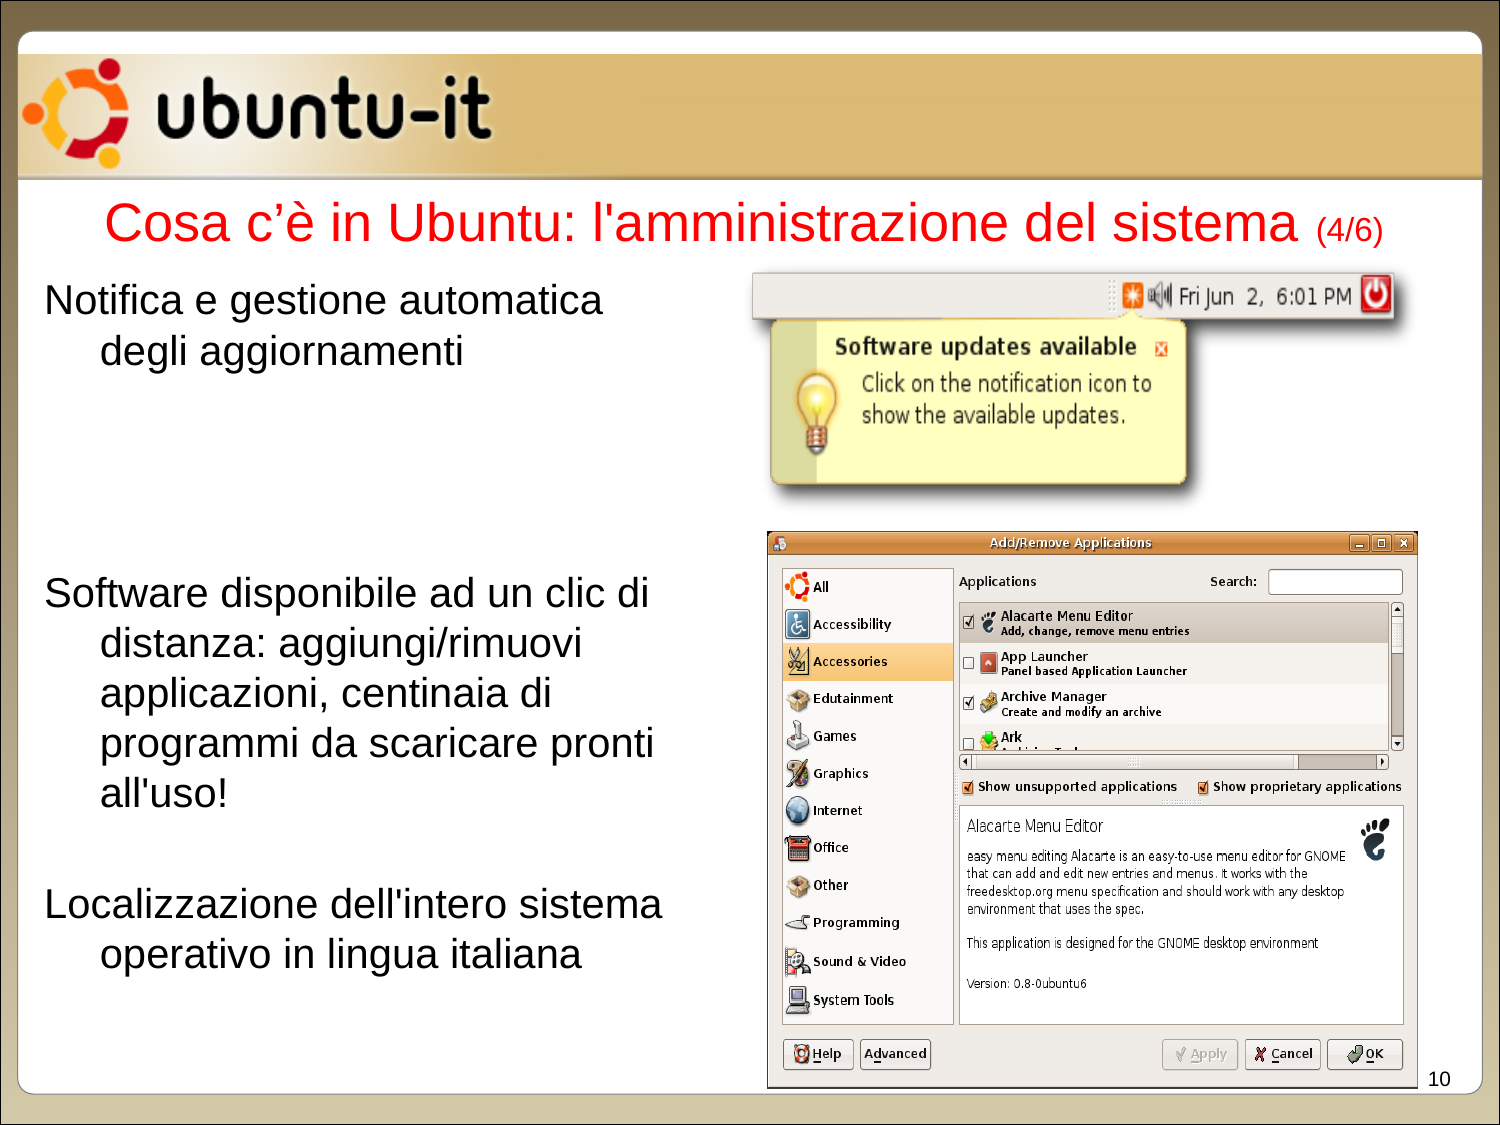

# Cosa c’è in Ubuntu: l'amministrazione del sistema (4/6)
Notifica e gestione automatica degli aggiornamenti
Software disponibile ad un clic di distanza: aggiungi/rimuovi applicazioni, centinaia di programmi da scaricare pronti all'uso!
Localizzazione dell'intero sistema operativo in lingua italiana
10